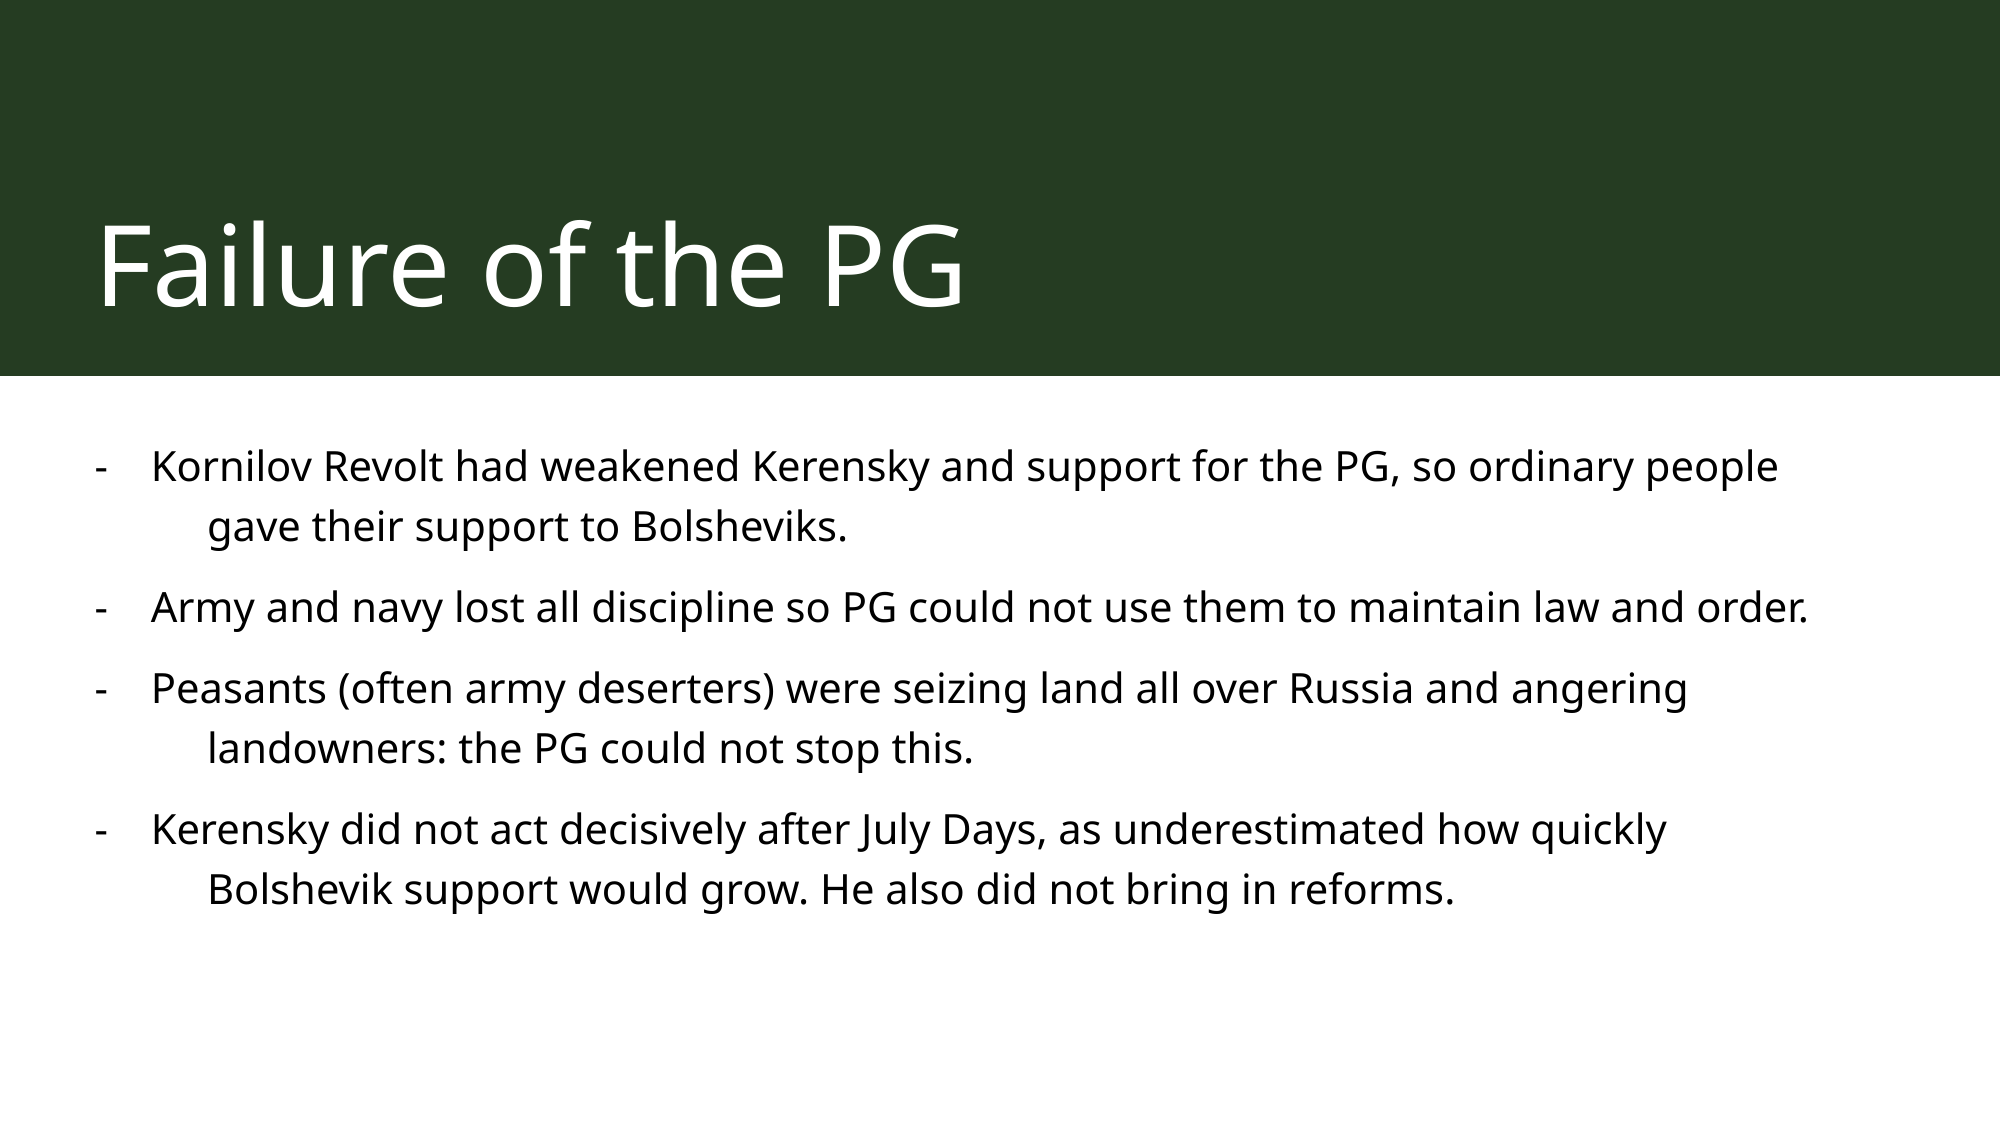

# Failure of the PG
Kornilov Revolt had weakened Kerensky and support for the PG, so ordinary people gave their support to Bolsheviks.
Army and navy lost all discipline so PG could not use them to maintain law and order.
Peasants (often army deserters) were seizing land all over Russia and angering landowners: the PG could not stop this.
Kerensky did not act decisively after July Days, as underestimated how quickly Bolshevik support would grow. He also did not bring in reforms.